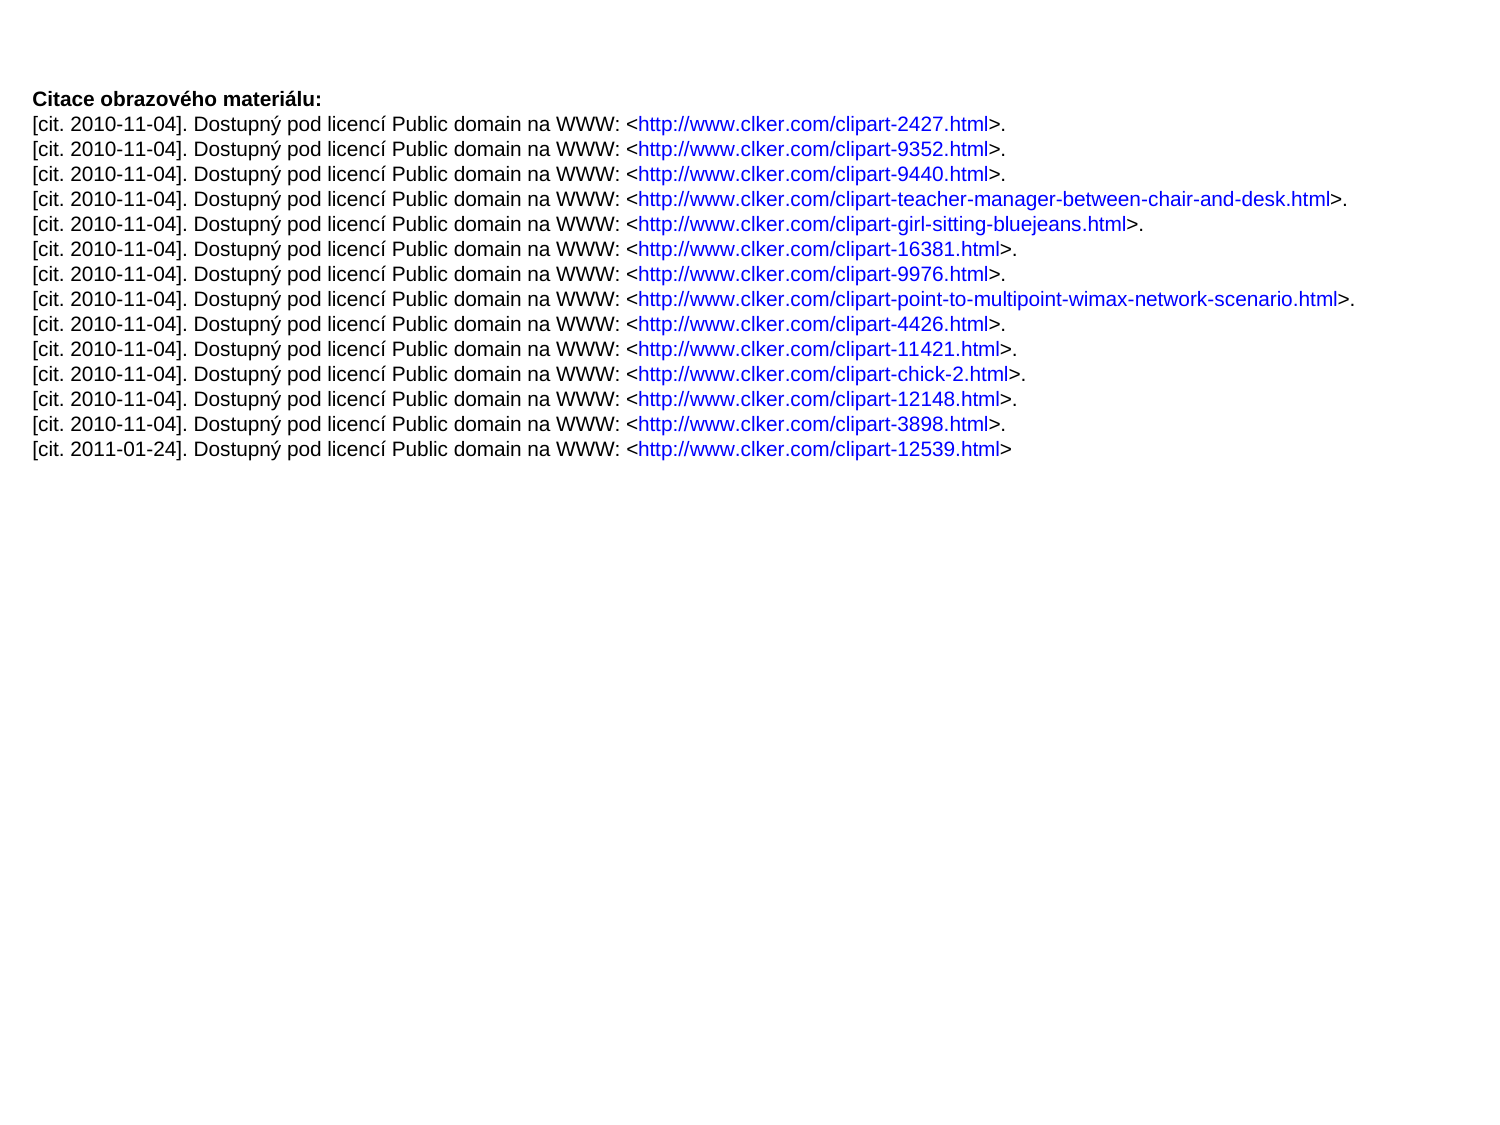

Citace obrazového materiálu:
[cit. 2010-11-04]. Dostupný pod licencí Public domain na WWW: <http://www.clker.com/clipart-2427.html>.
[cit. 2010-11-04]. Dostupný pod licencí Public domain na WWW: <http://www.clker.com/clipart-9352.html>.
[cit. 2010-11-04]. Dostupný pod licencí Public domain na WWW: <http://www.clker.com/clipart-9440.html>.
[cit. 2010-11-04]. Dostupný pod licencí Public domain na WWW: <http://www.clker.com/clipart-teacher-manager-between-chair-and-desk.html>.
[cit. 2010-11-04]. Dostupný pod licencí Public domain na WWW: <http://www.clker.com/clipart-girl-sitting-bluejeans.html>.
[cit. 2010-11-04]. Dostupný pod licencí Public domain na WWW: <http://www.clker.com/clipart-16381.html>.
[cit. 2010-11-04]. Dostupný pod licencí Public domain na WWW: <http://www.clker.com/clipart-9976.html>.
[cit. 2010-11-04]. Dostupný pod licencí Public domain na WWW: <http://www.clker.com/clipart-point-to-multipoint-wimax-network-scenario.html>.
[cit. 2010-11-04]. Dostupný pod licencí Public domain na WWW: <http://www.clker.com/clipart-4426.html>.
[cit. 2010-11-04]. Dostupný pod licencí Public domain na WWW: <http://www.clker.com/clipart-11421.html>.
[cit. 2010-11-04]. Dostupný pod licencí Public domain na WWW: <http://www.clker.com/clipart-chick-2.html>.
[cit. 2010-11-04]. Dostupný pod licencí Public domain na WWW: <http://www.clker.com/clipart-12148.html>.
[cit. 2010-11-04]. Dostupný pod licencí Public domain na WWW: <http://www.clker.com/clipart-3898.html>.
[cit. 2011-01-24]. Dostupný pod licencí Public domain na WWW: <http://www.clker.com/clipart-12539.html>